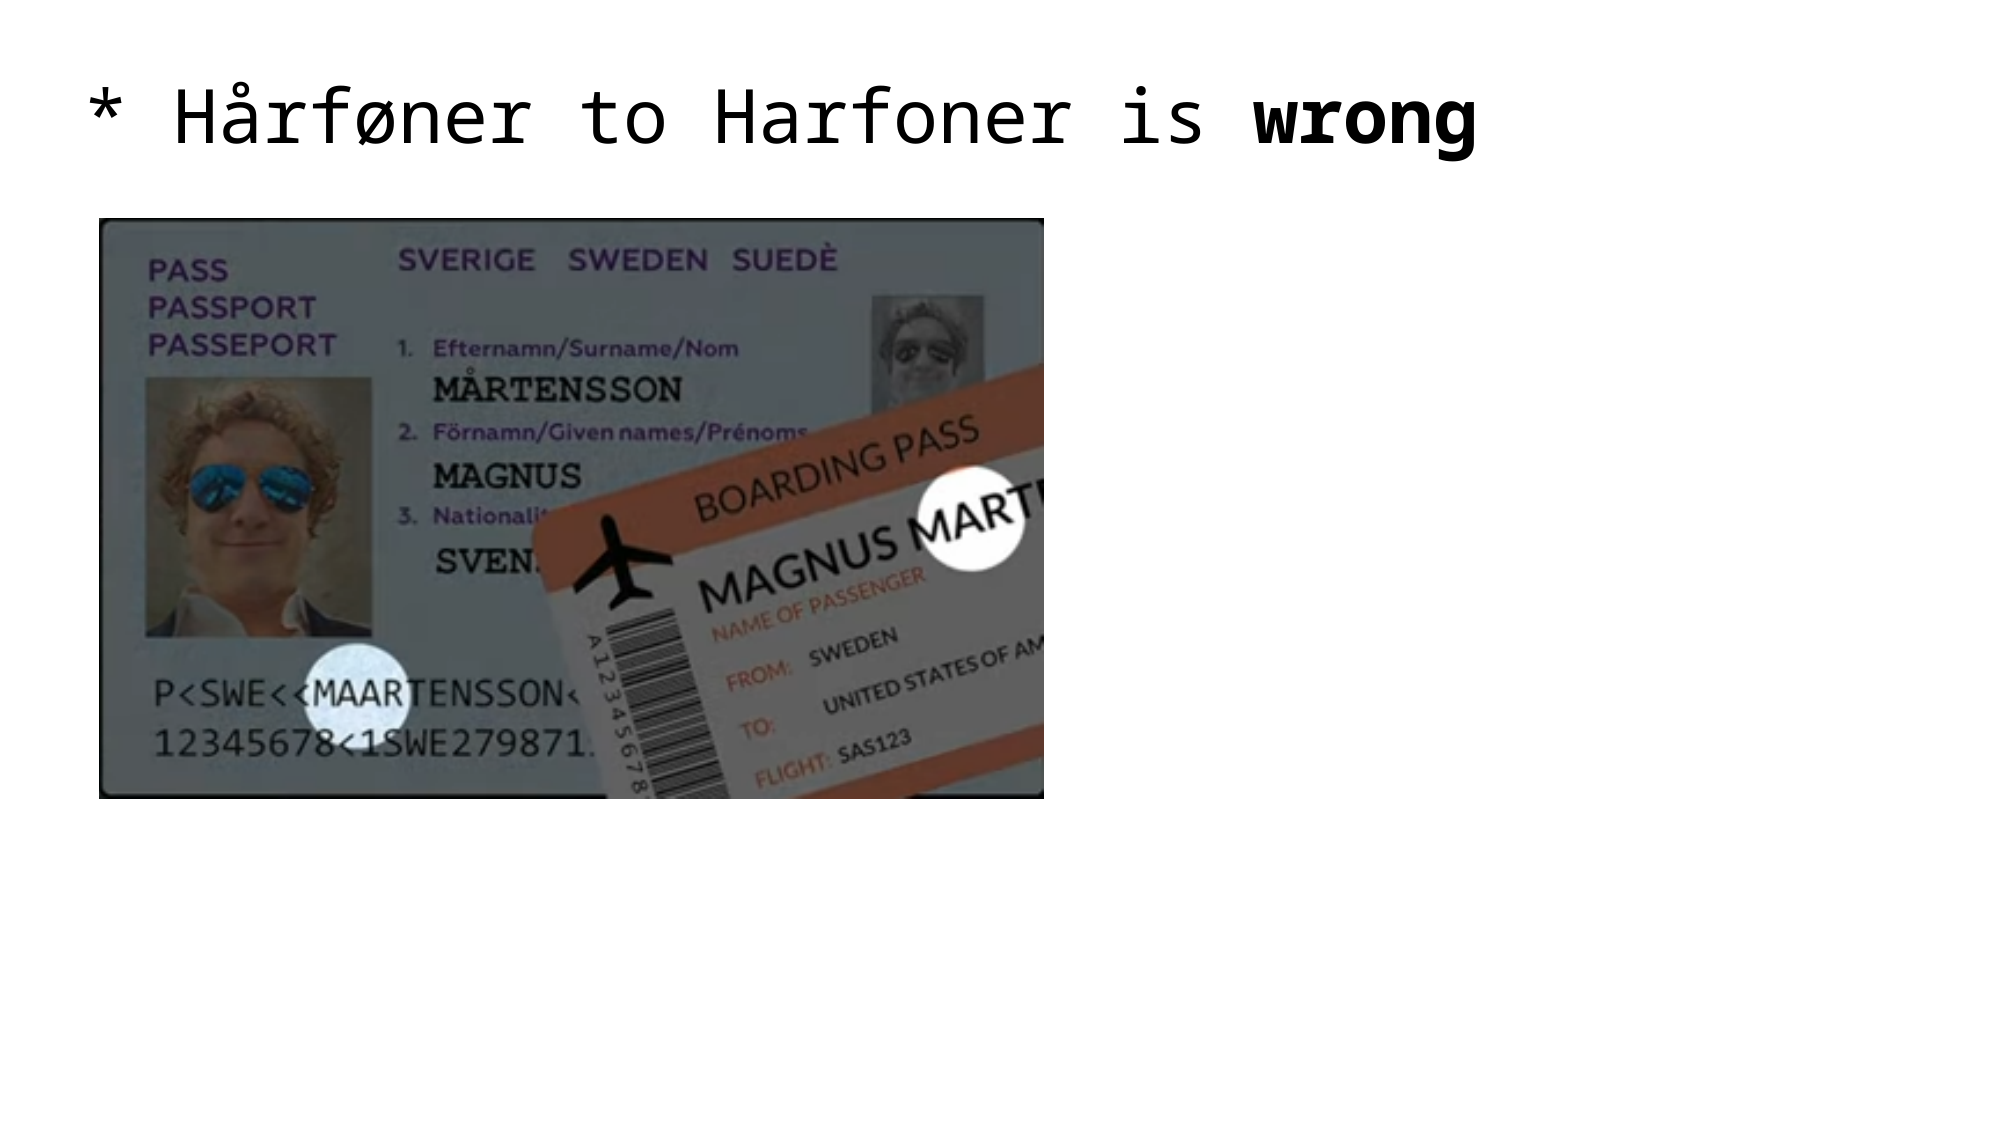

# * Hårføner to Harfoner is wrong